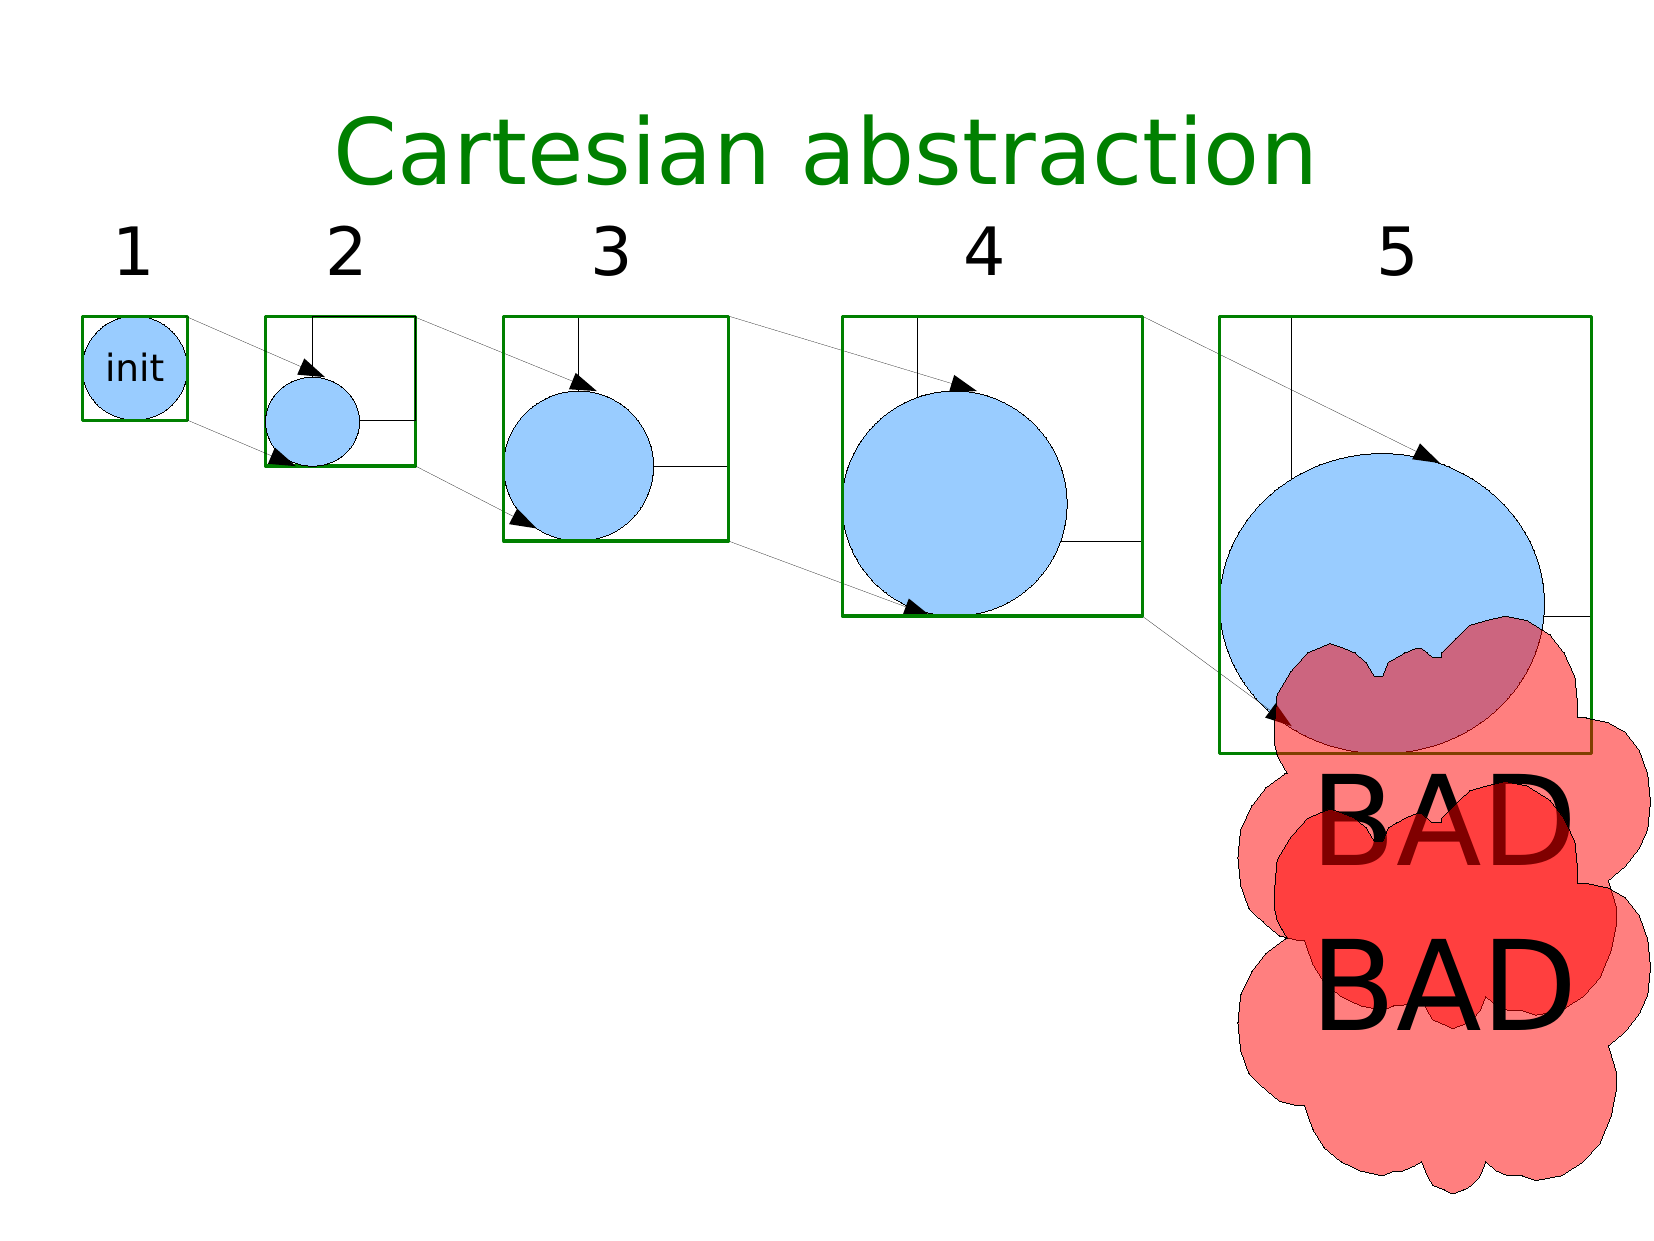

# Cartesian abstraction
1
2
3
4
5
init
BAD
BAD